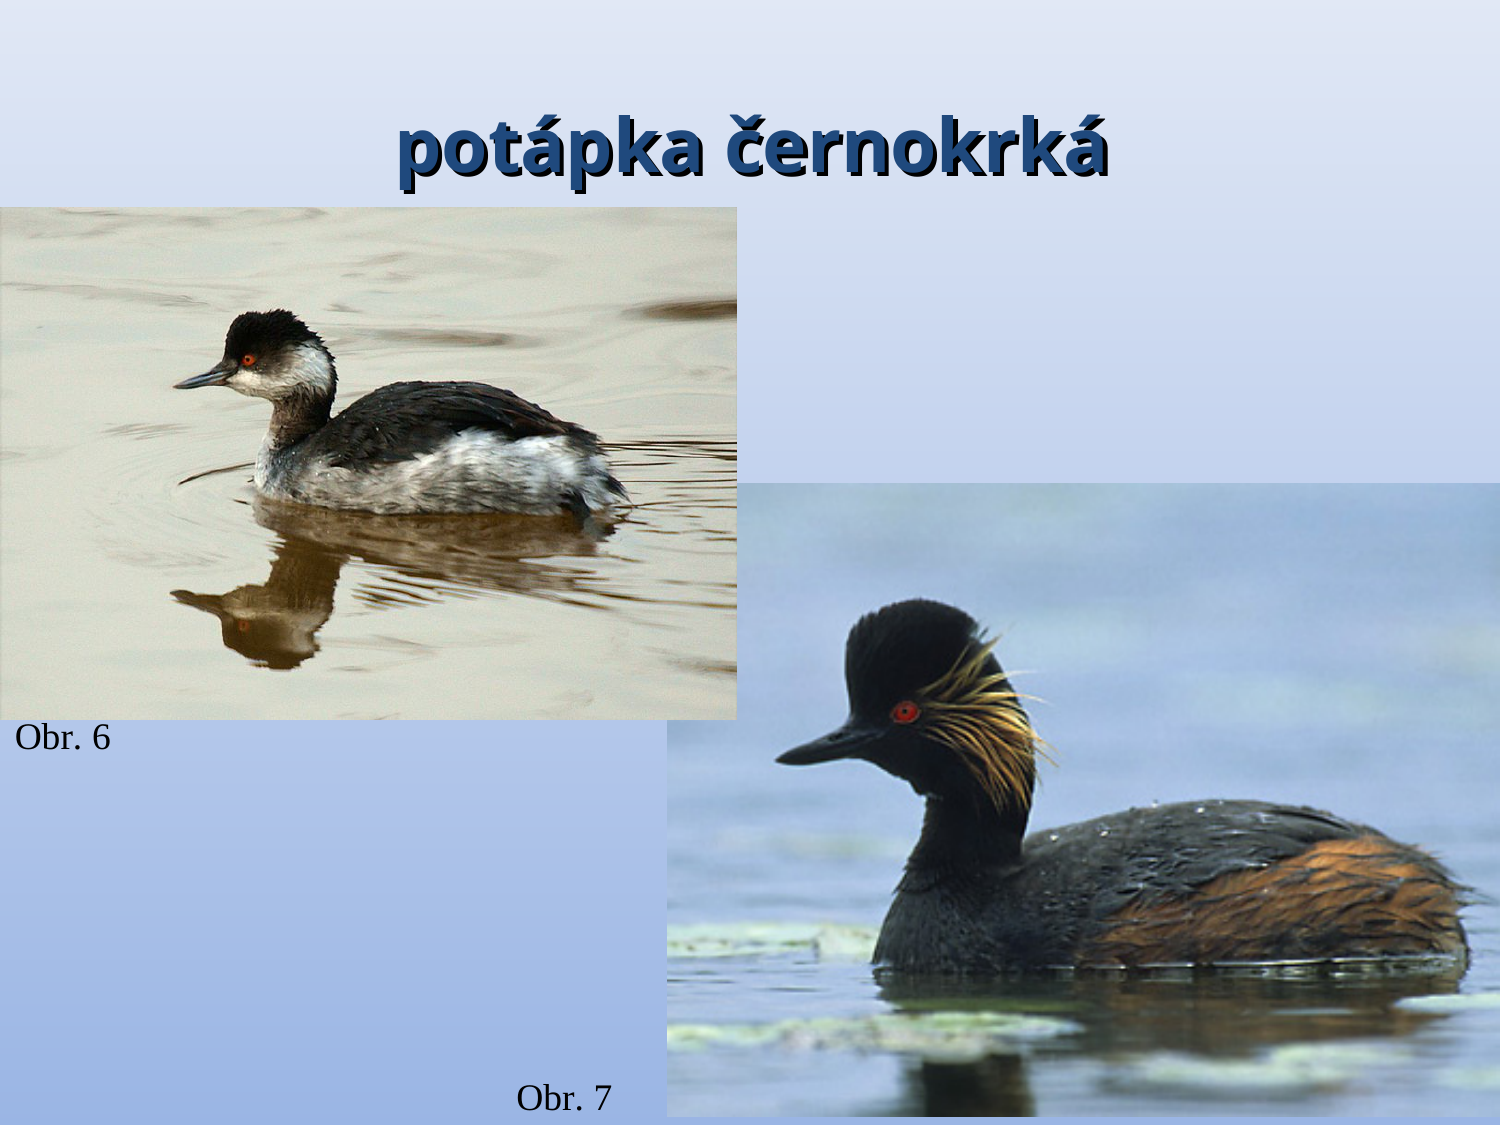

# potápka černokrká
Obr. 6
Obr. 7